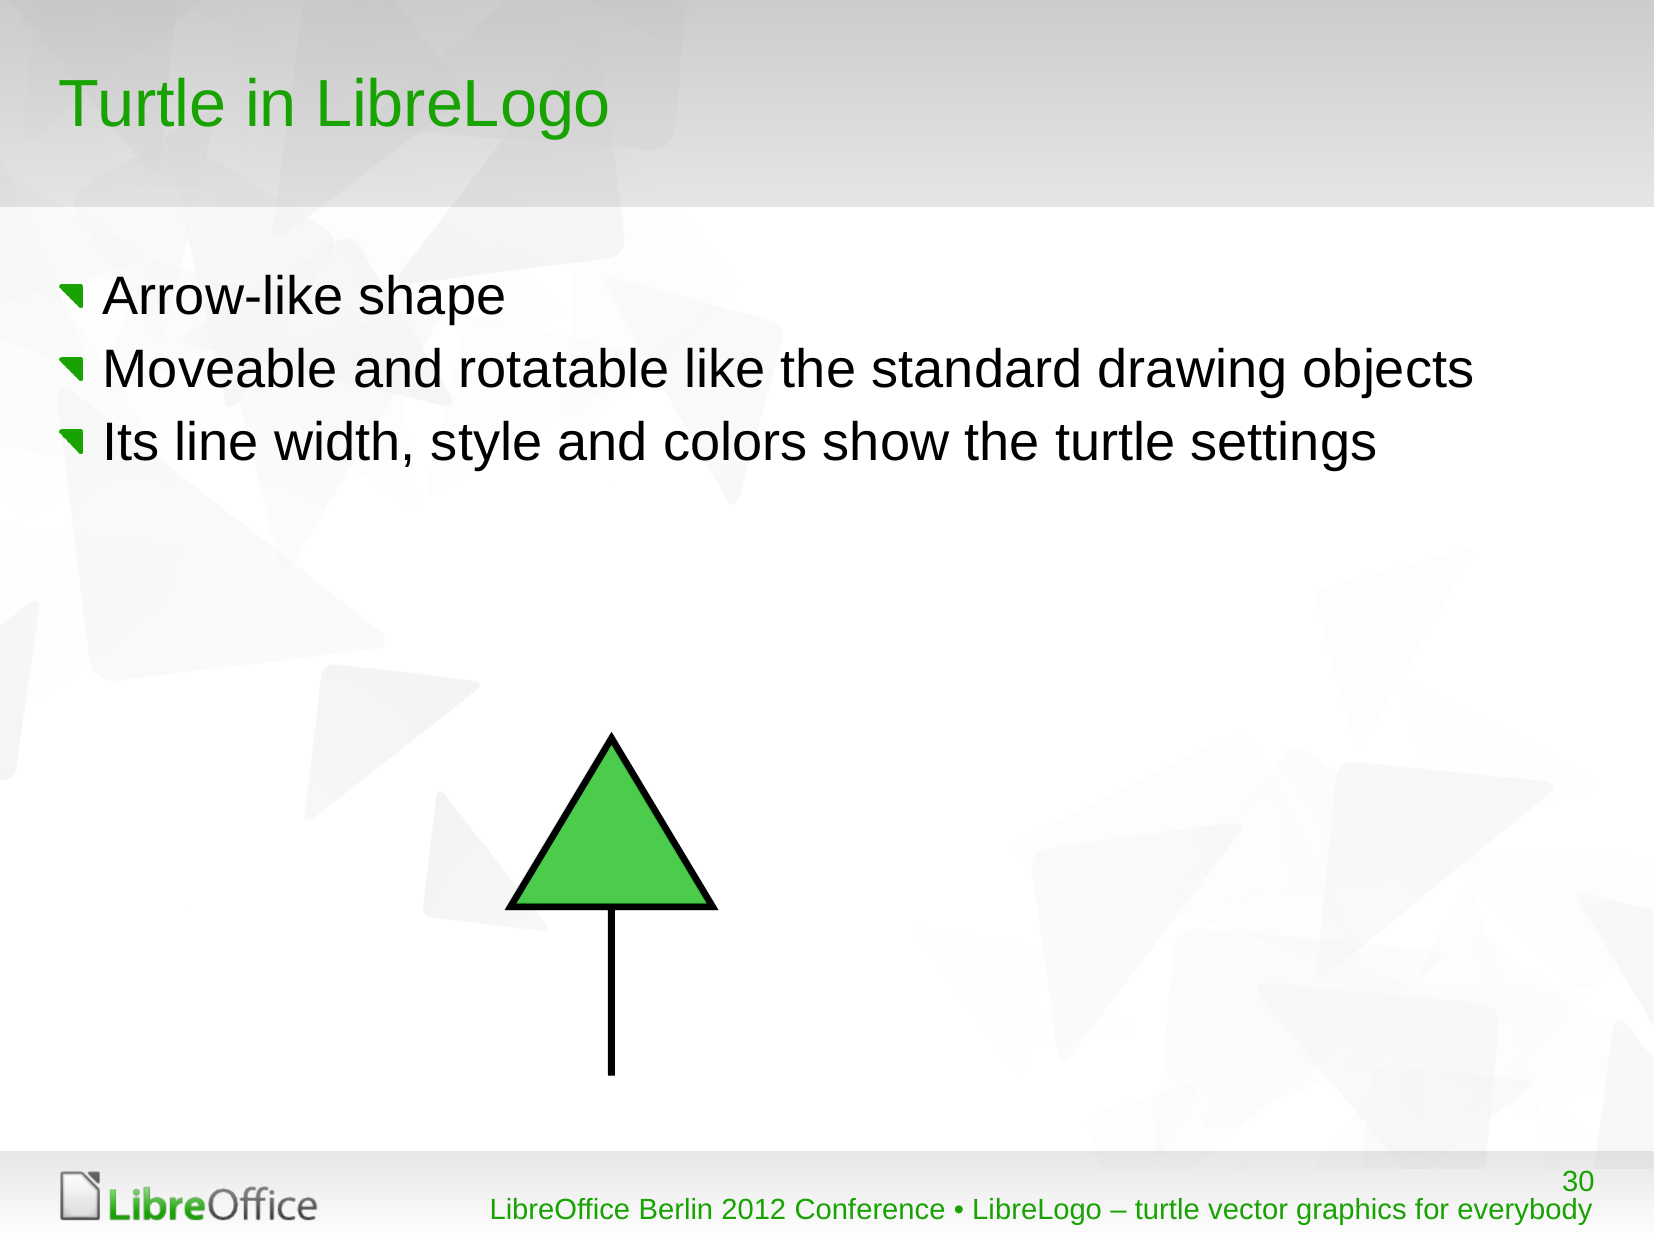

# Turtle in LibreLogo
Arrow-like shape
Moveable and rotatable like the standard drawing objects
Its line width, style and colors show the turtle settings
30
LibreOffice Berlin 2012 Conference • LibreLogo – turtle vector graphics for everybody